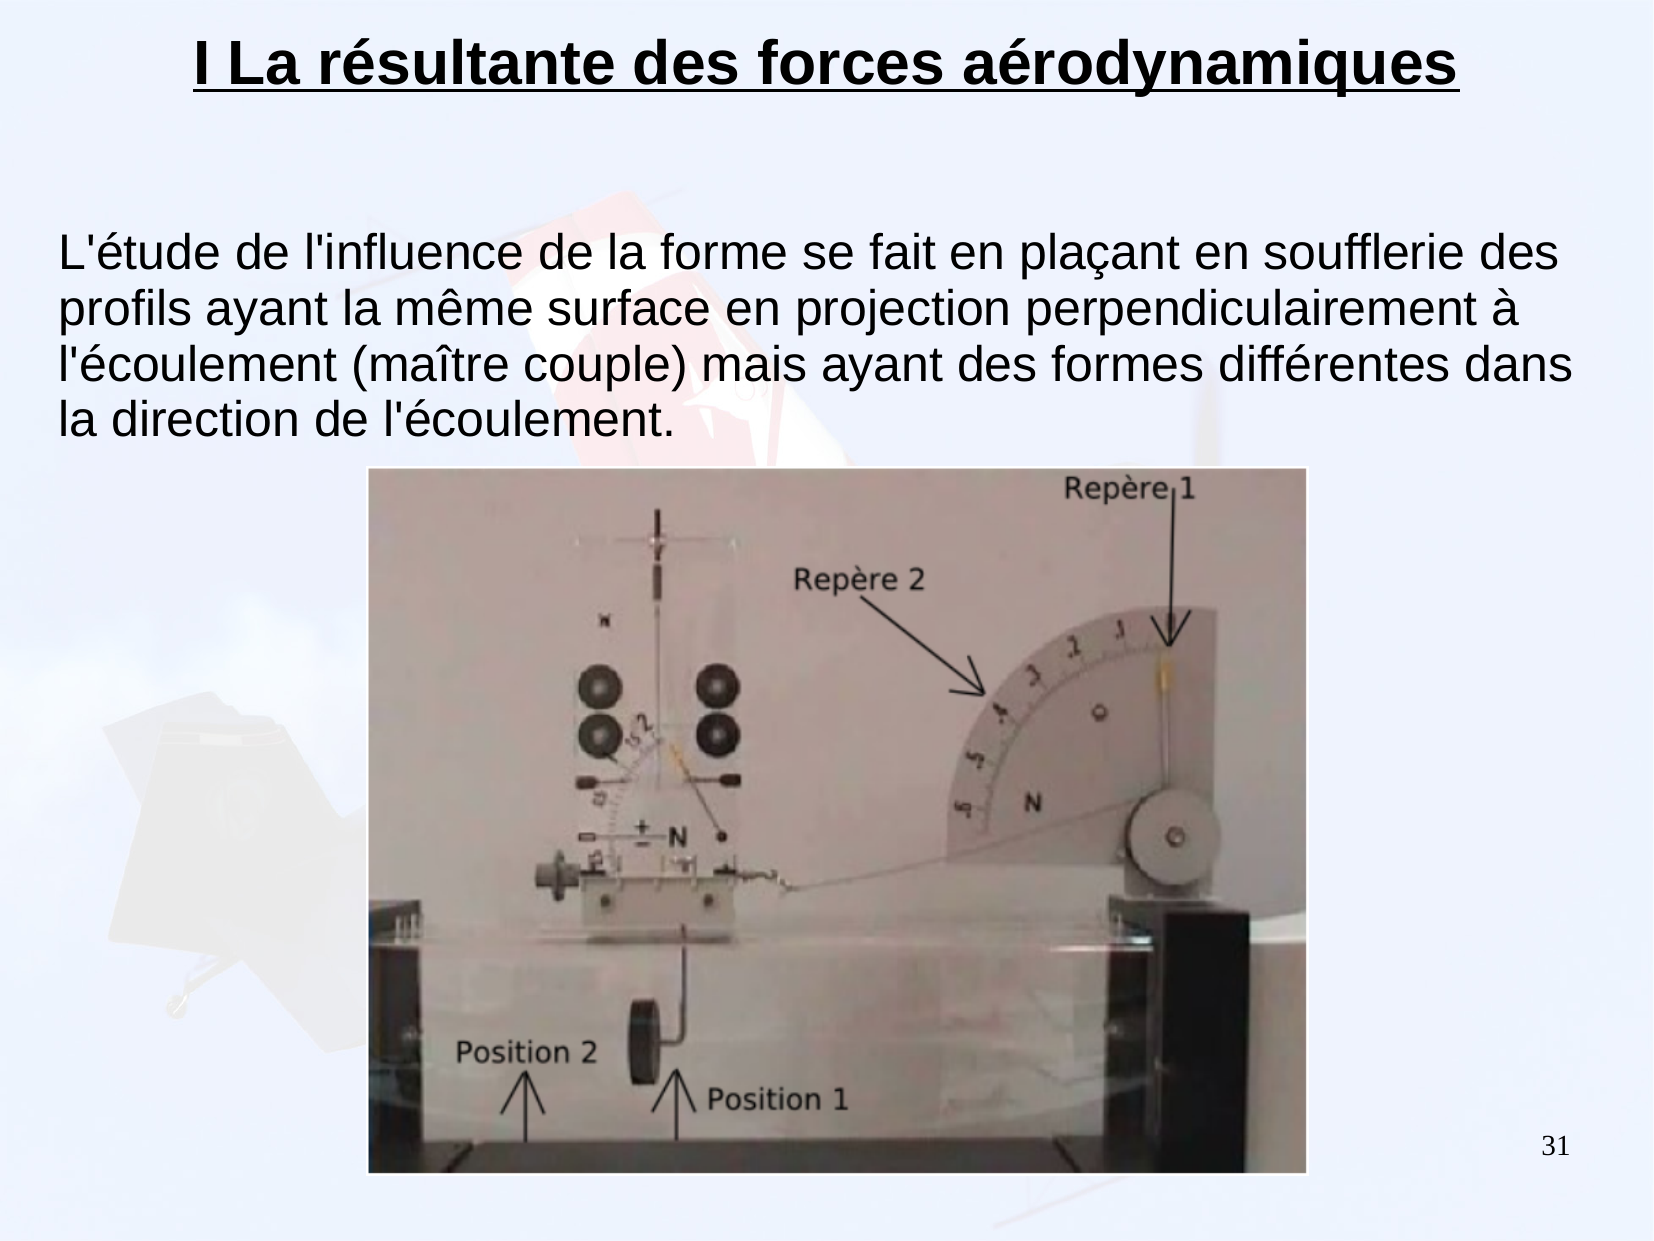

# I La résultante des forces aérodynamiques
L'étude de l'influence de la forme se fait en plaçant en soufflerie des profils ayant la même surface en projection perpendiculairement à l'écoulement (maître couple) mais ayant des formes différentes dans la direction de l'écoulement.
31